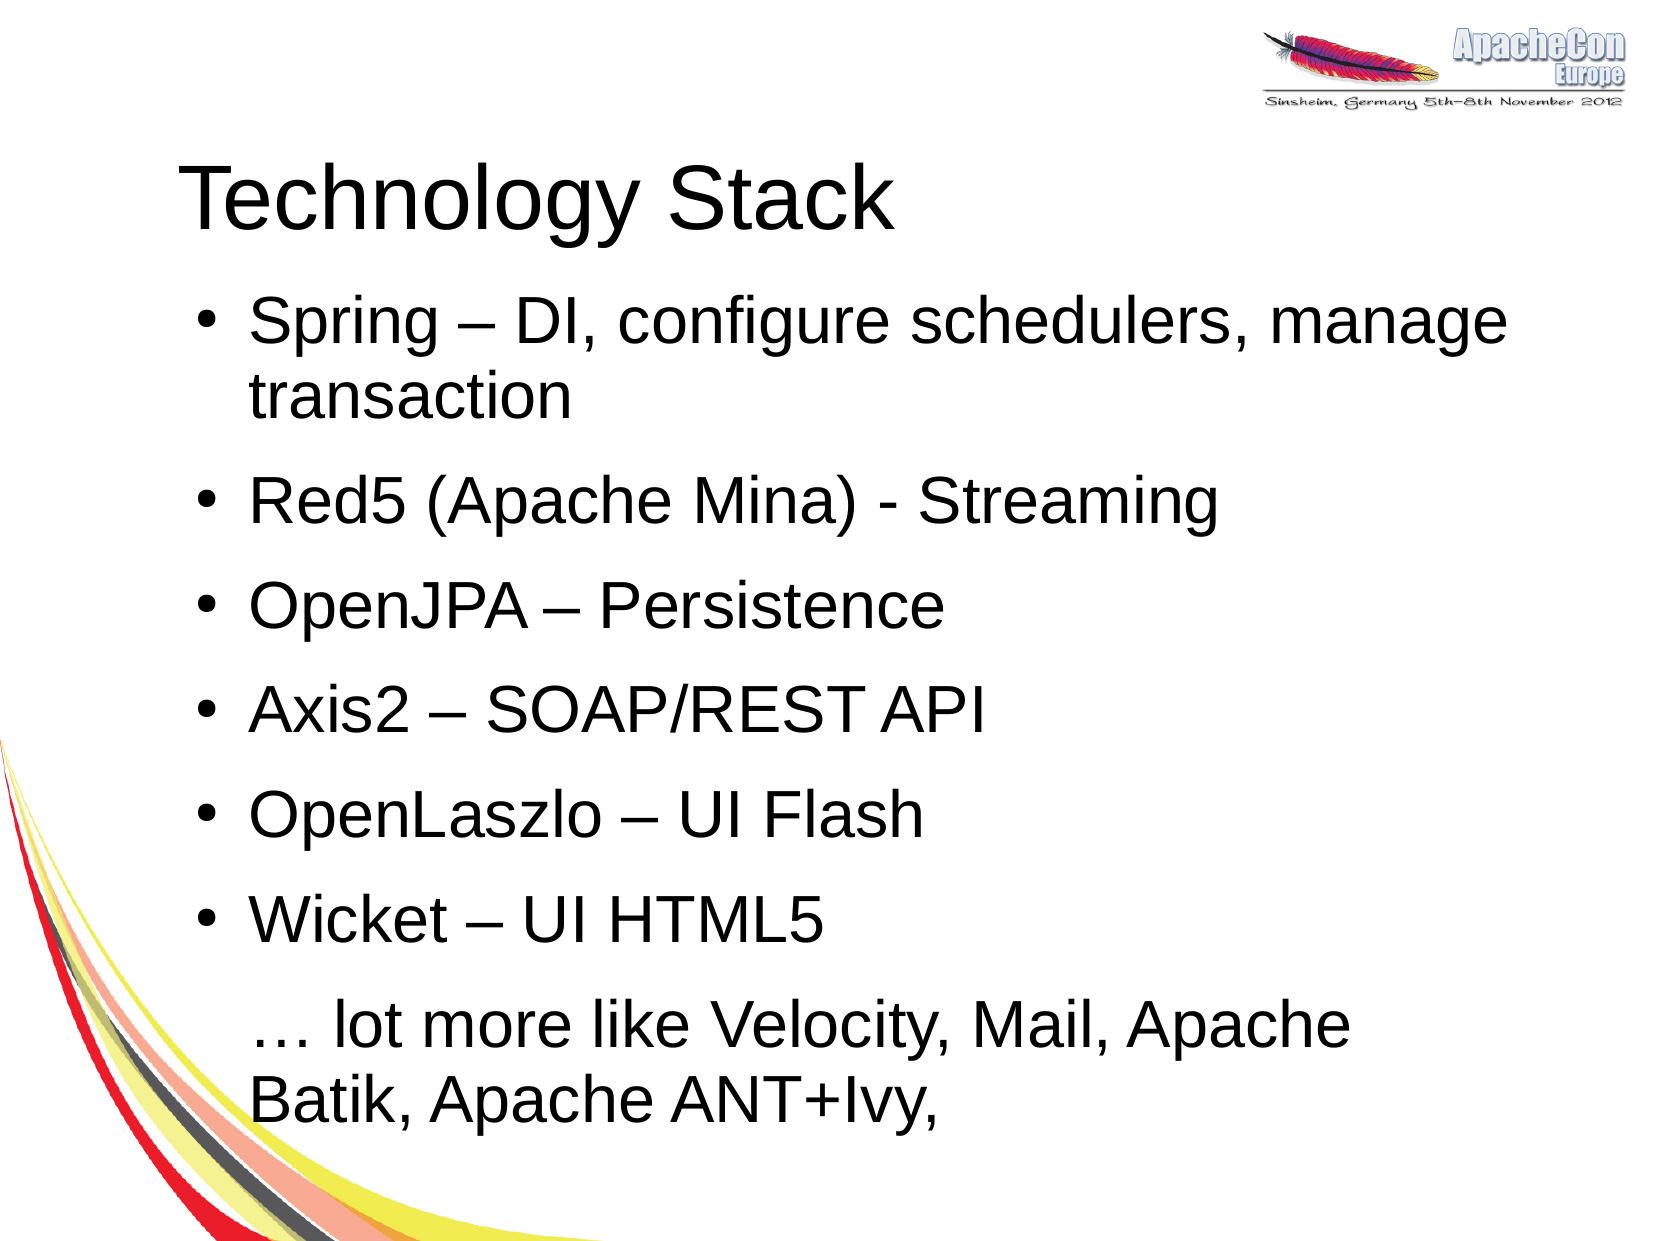

# Technology Stack
Spring – DI, configure schedulers, manage transaction
Red5 (Apache Mina) - Streaming
OpenJPA – Persistence
Axis2 – SOAP/REST API
OpenLaszlo – UI Flash
Wicket – UI HTML5
… lot more like Velocity, Mail, Apache Batik, Apache ANT+Ivy,